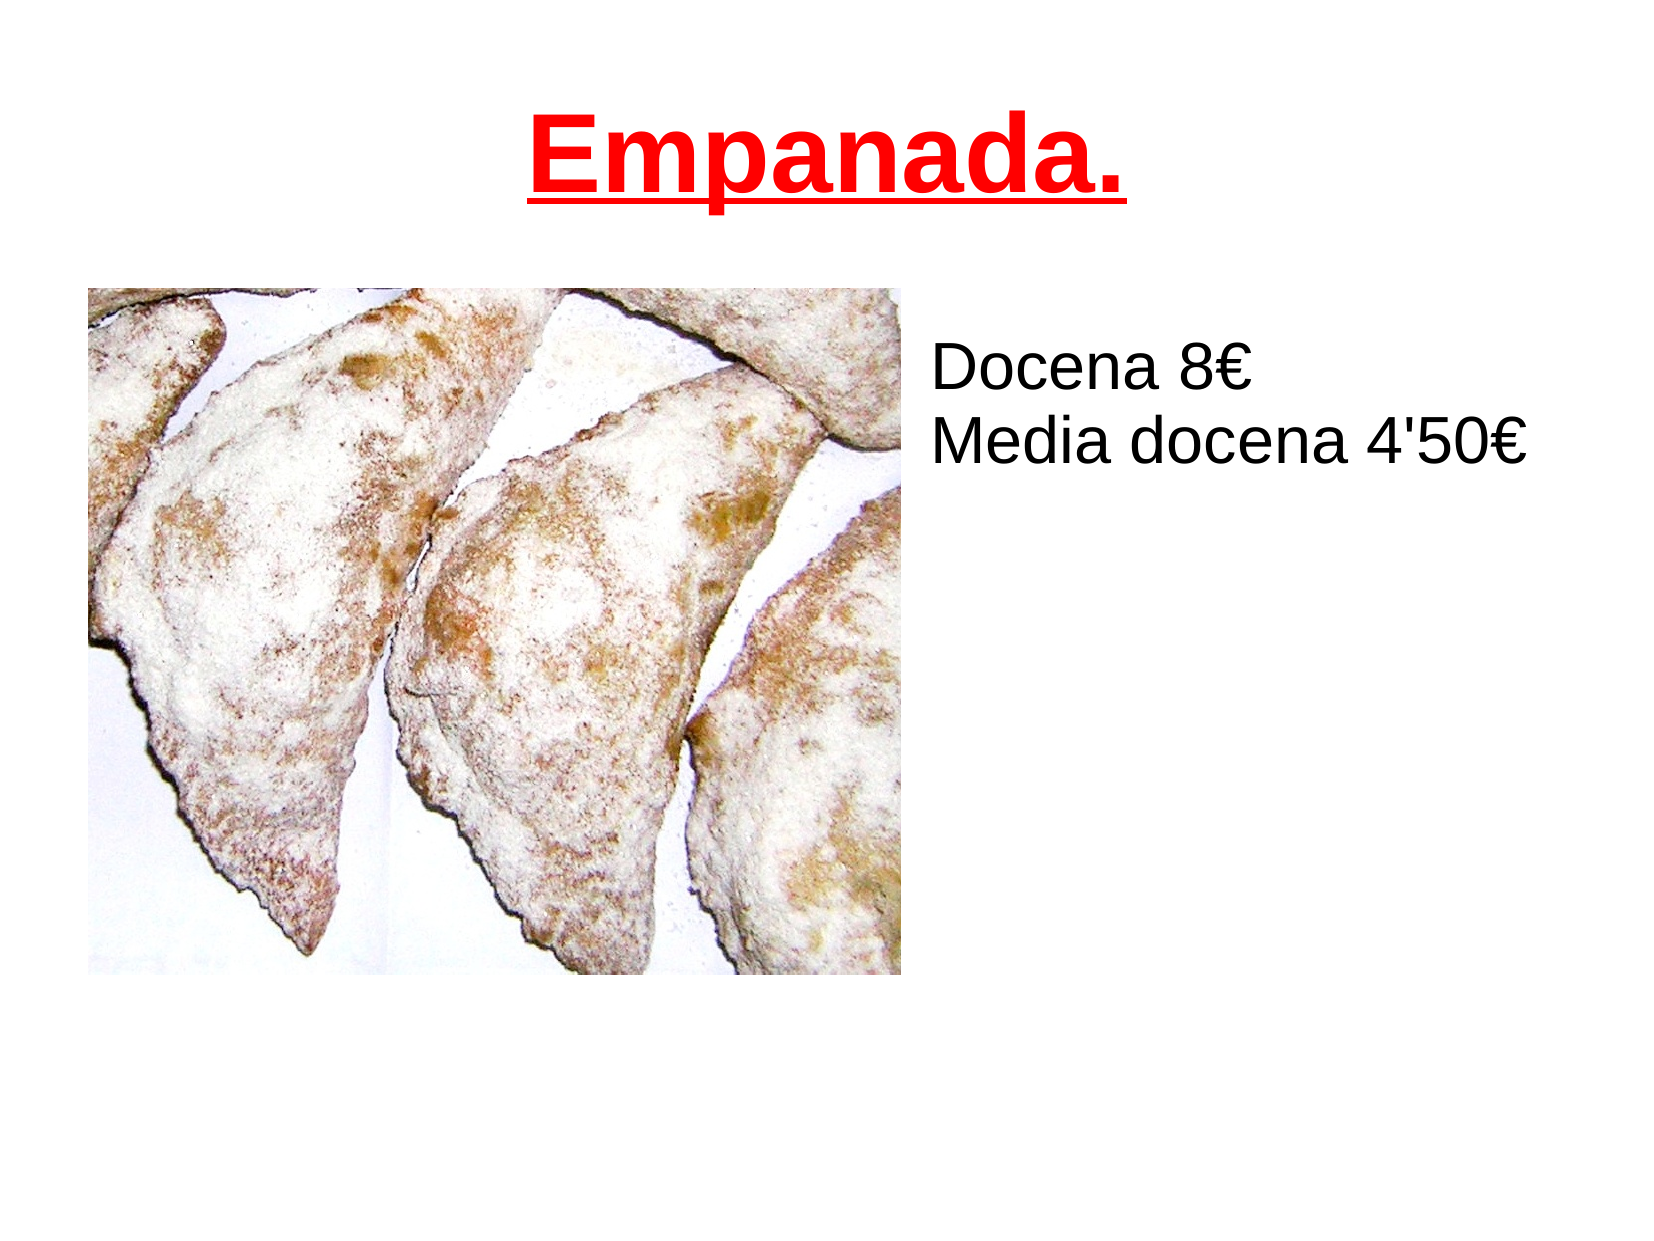

# Empanada.
Docena 8€
Media docena 4'50€